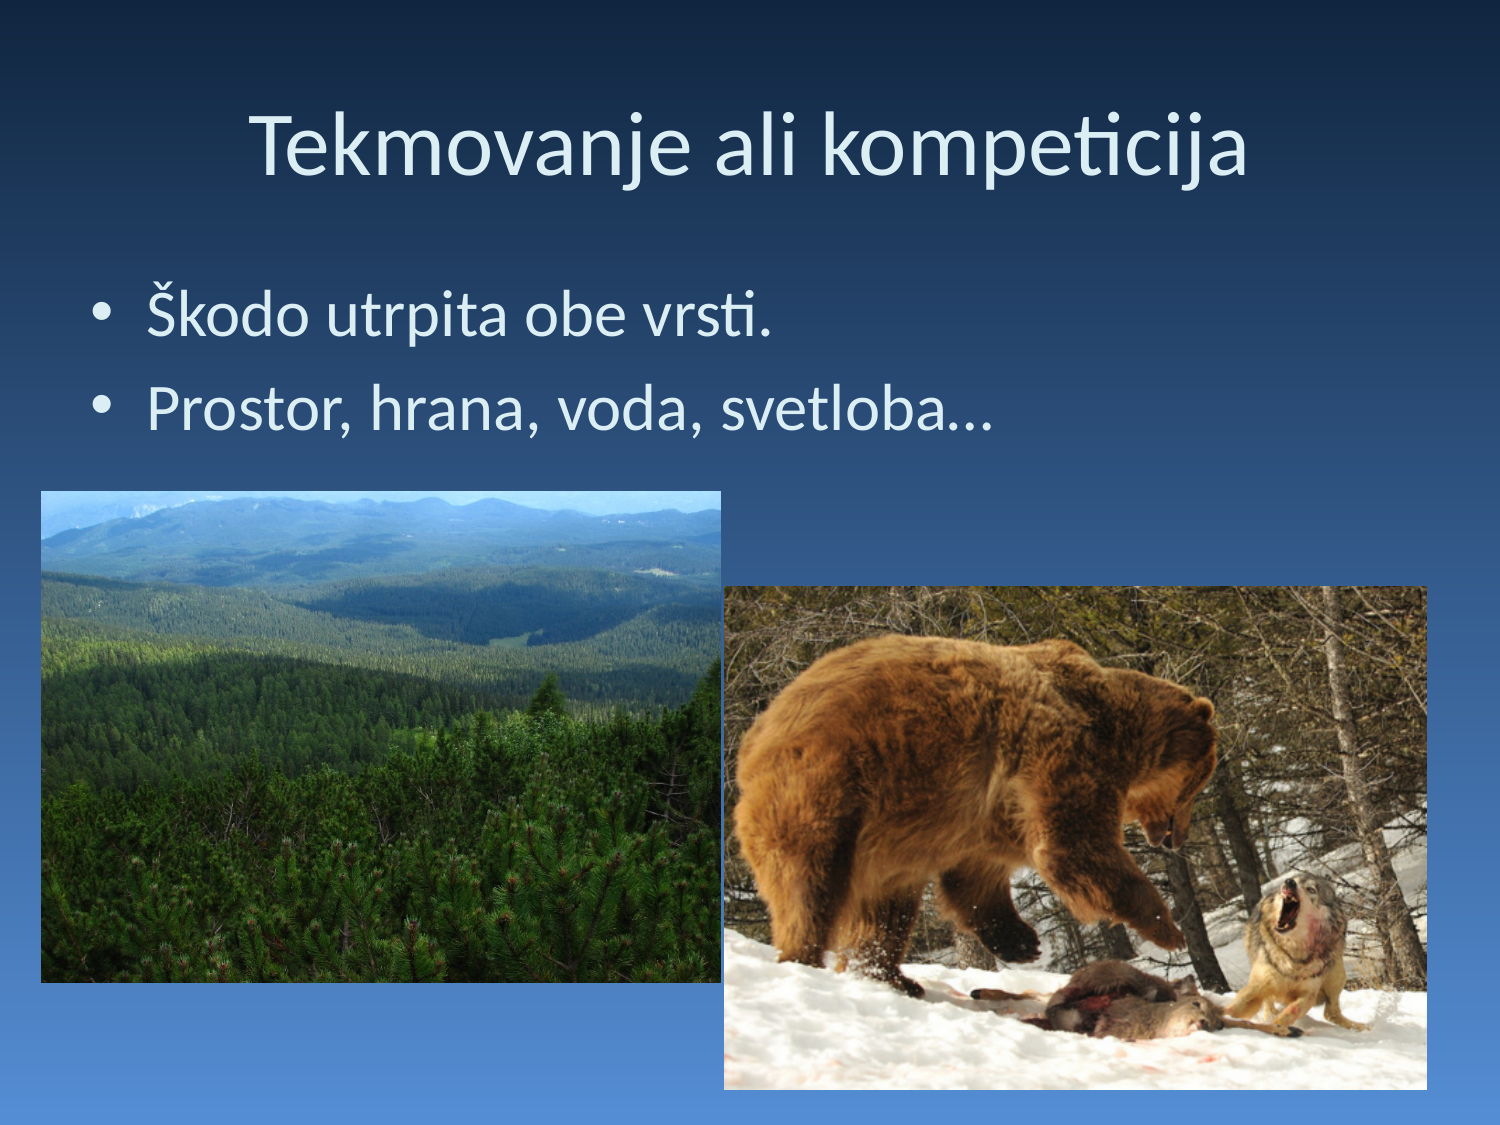

# Tekmovanje ali kompeticija
Škodo utrpita obe vrsti.
Prostor, hrana, voda, svetloba…